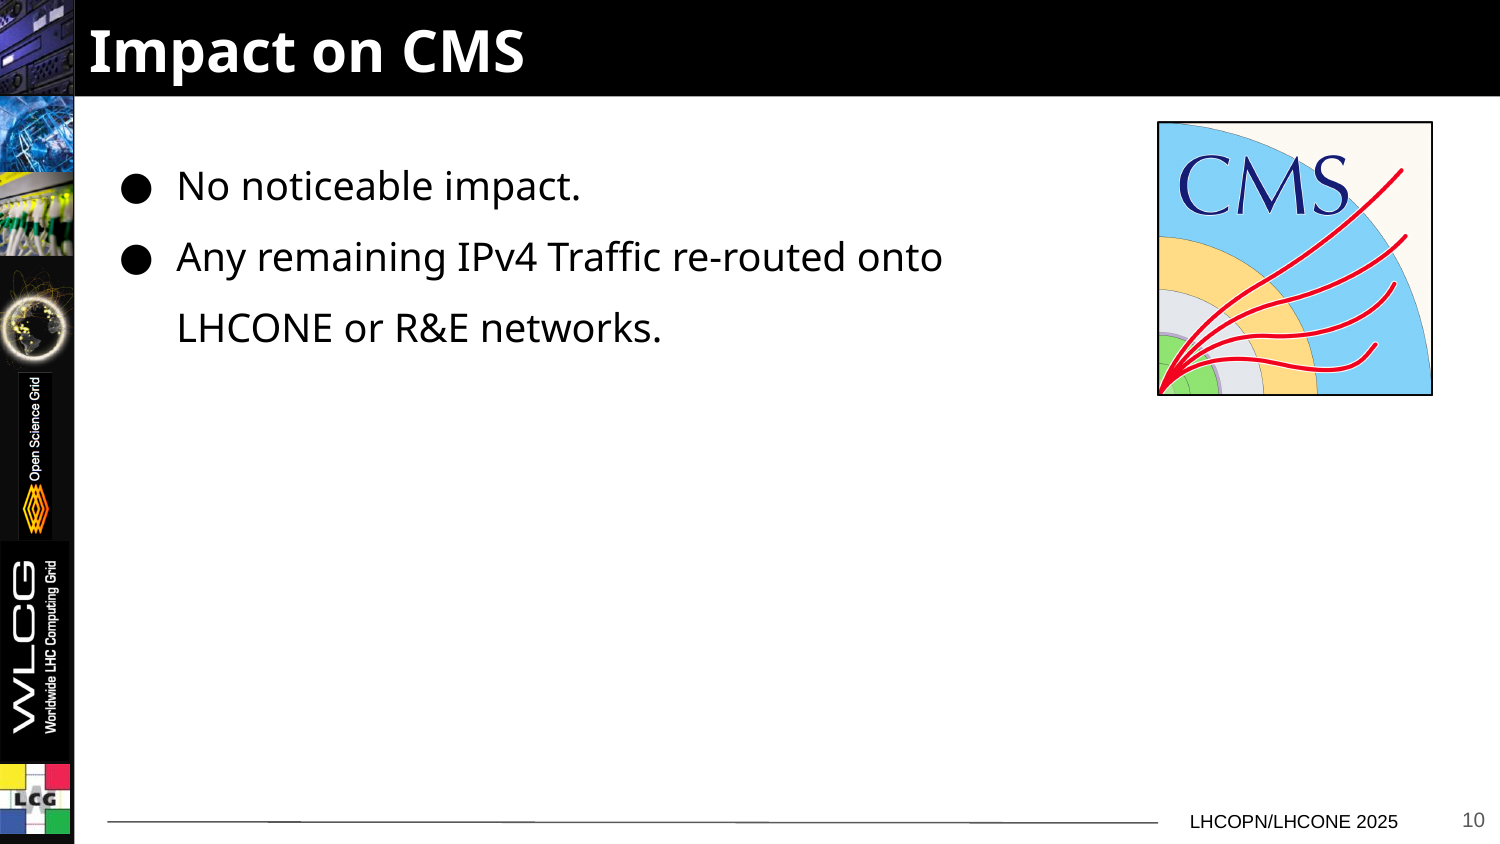

# Impact on CMS
No noticeable impact.
Any remaining IPv4 Traffic re-routed onto
LHCONE or R&E networks.